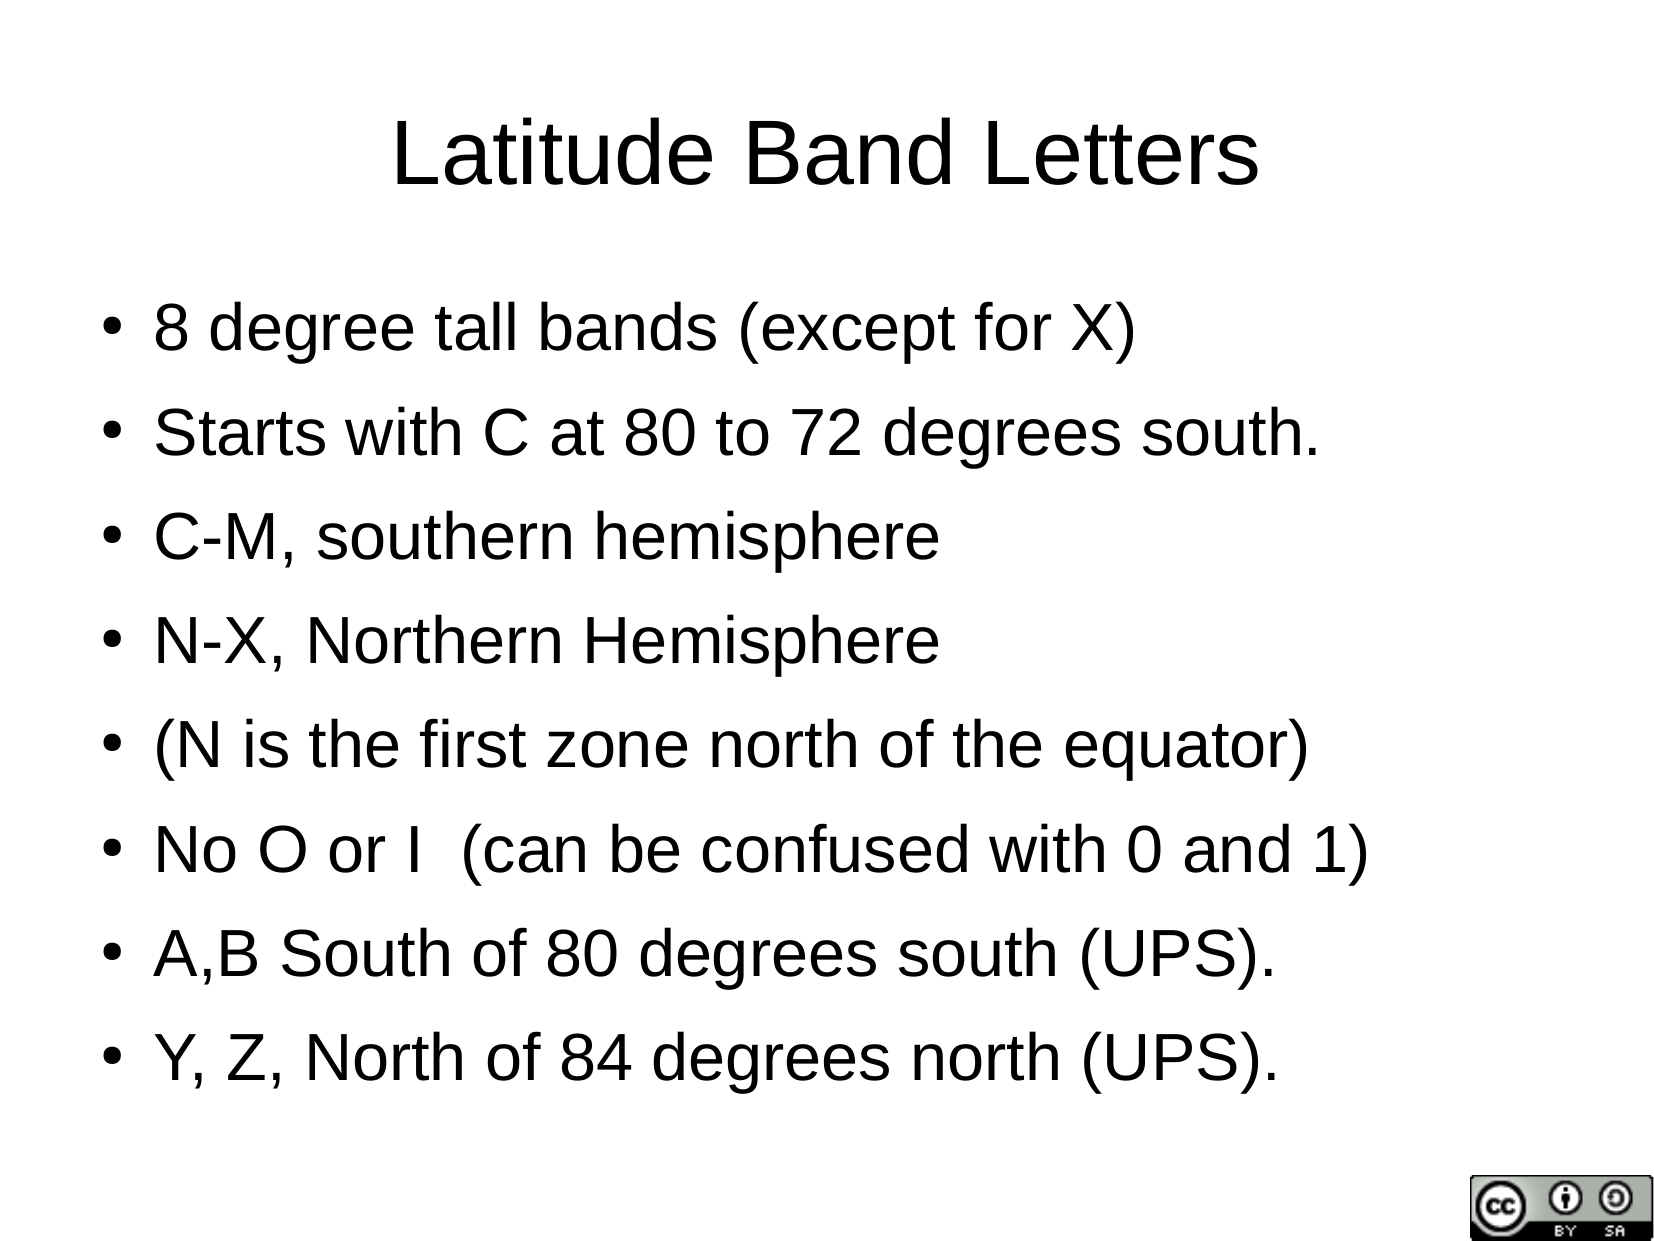

# Latitude Band Letters
8 degree tall bands (except for X)
Starts with C at 80 to 72 degrees south.
C-M, southern hemisphere
N-X, Northern Hemisphere
(N is the first zone north of the equator)
No O or I (can be confused with 0 and 1)
A,B South of 80 degrees south (UPS).
Y, Z, North of 84 degrees north (UPS).